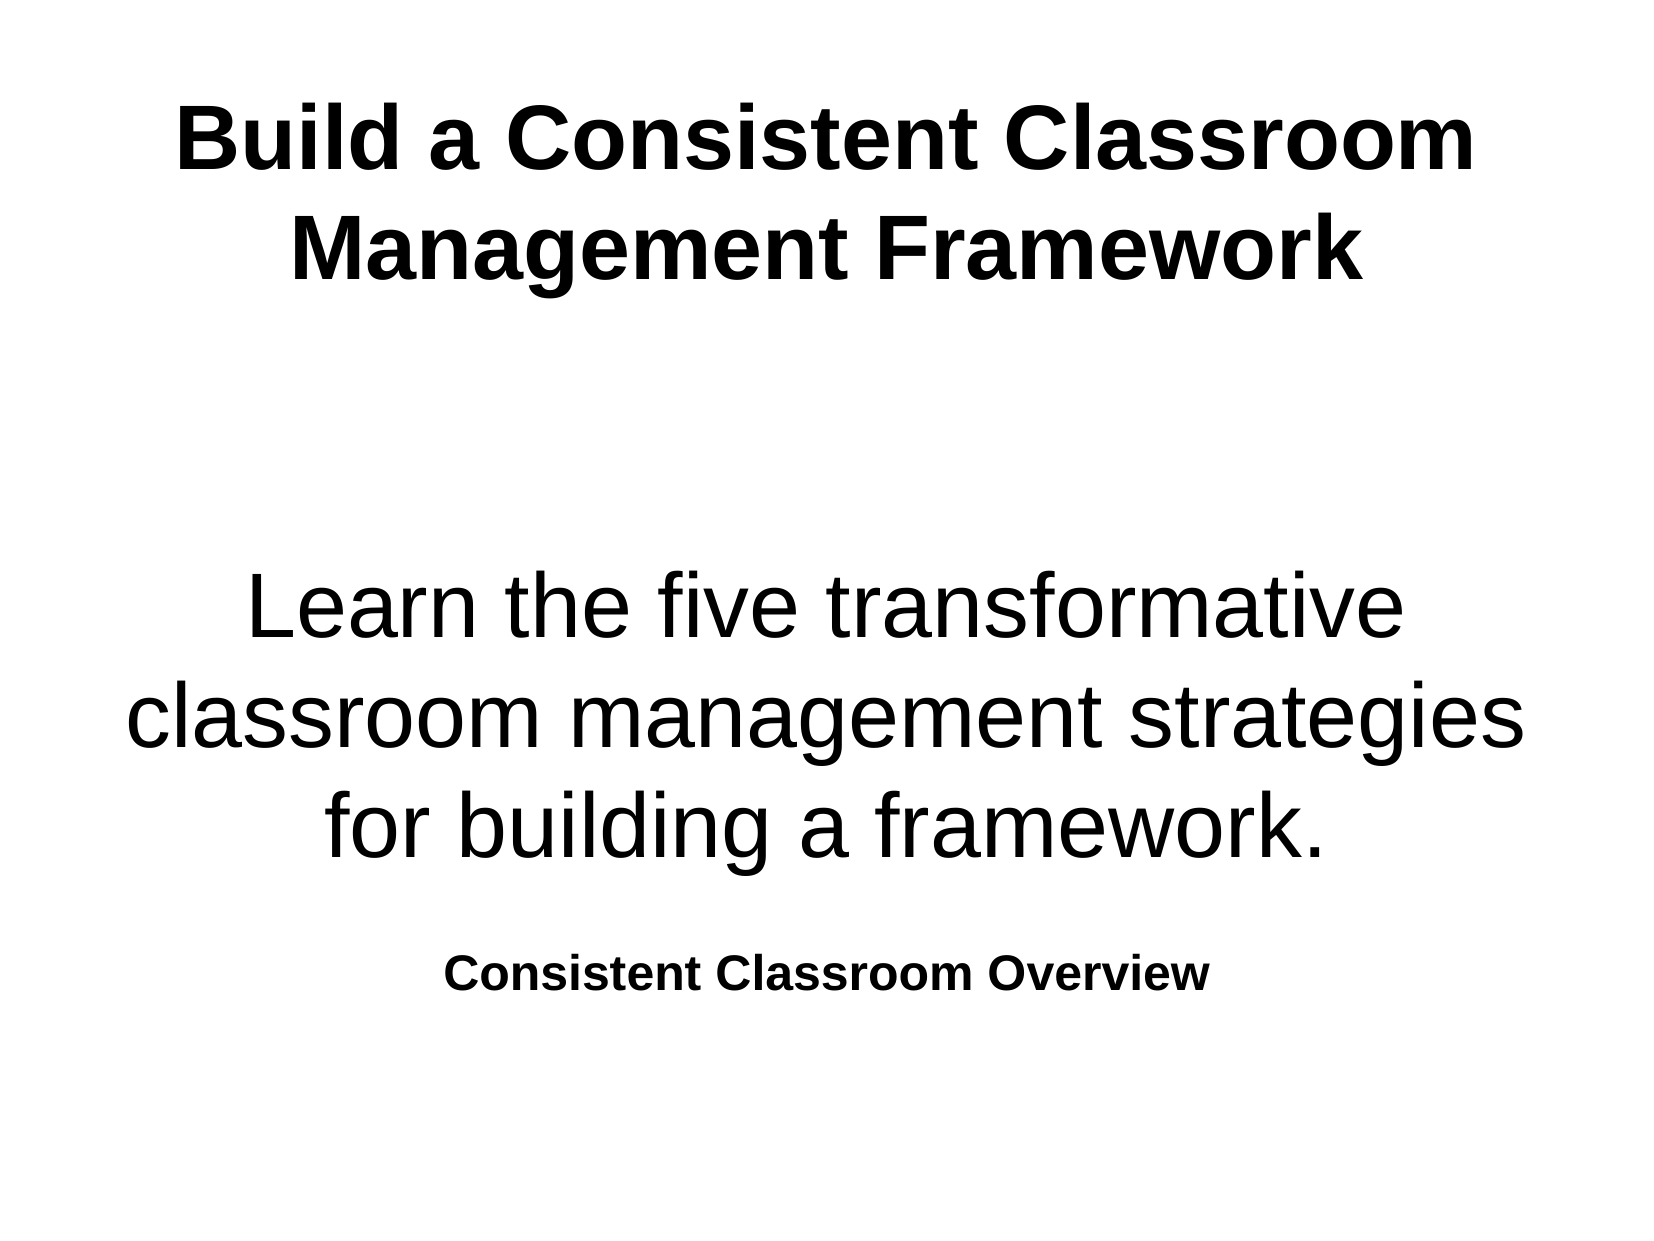

# Build a Consistent Classroom Management Framework
Learn the five transformative classroom management strategies for building a framework.
Consistent Classroom Overview